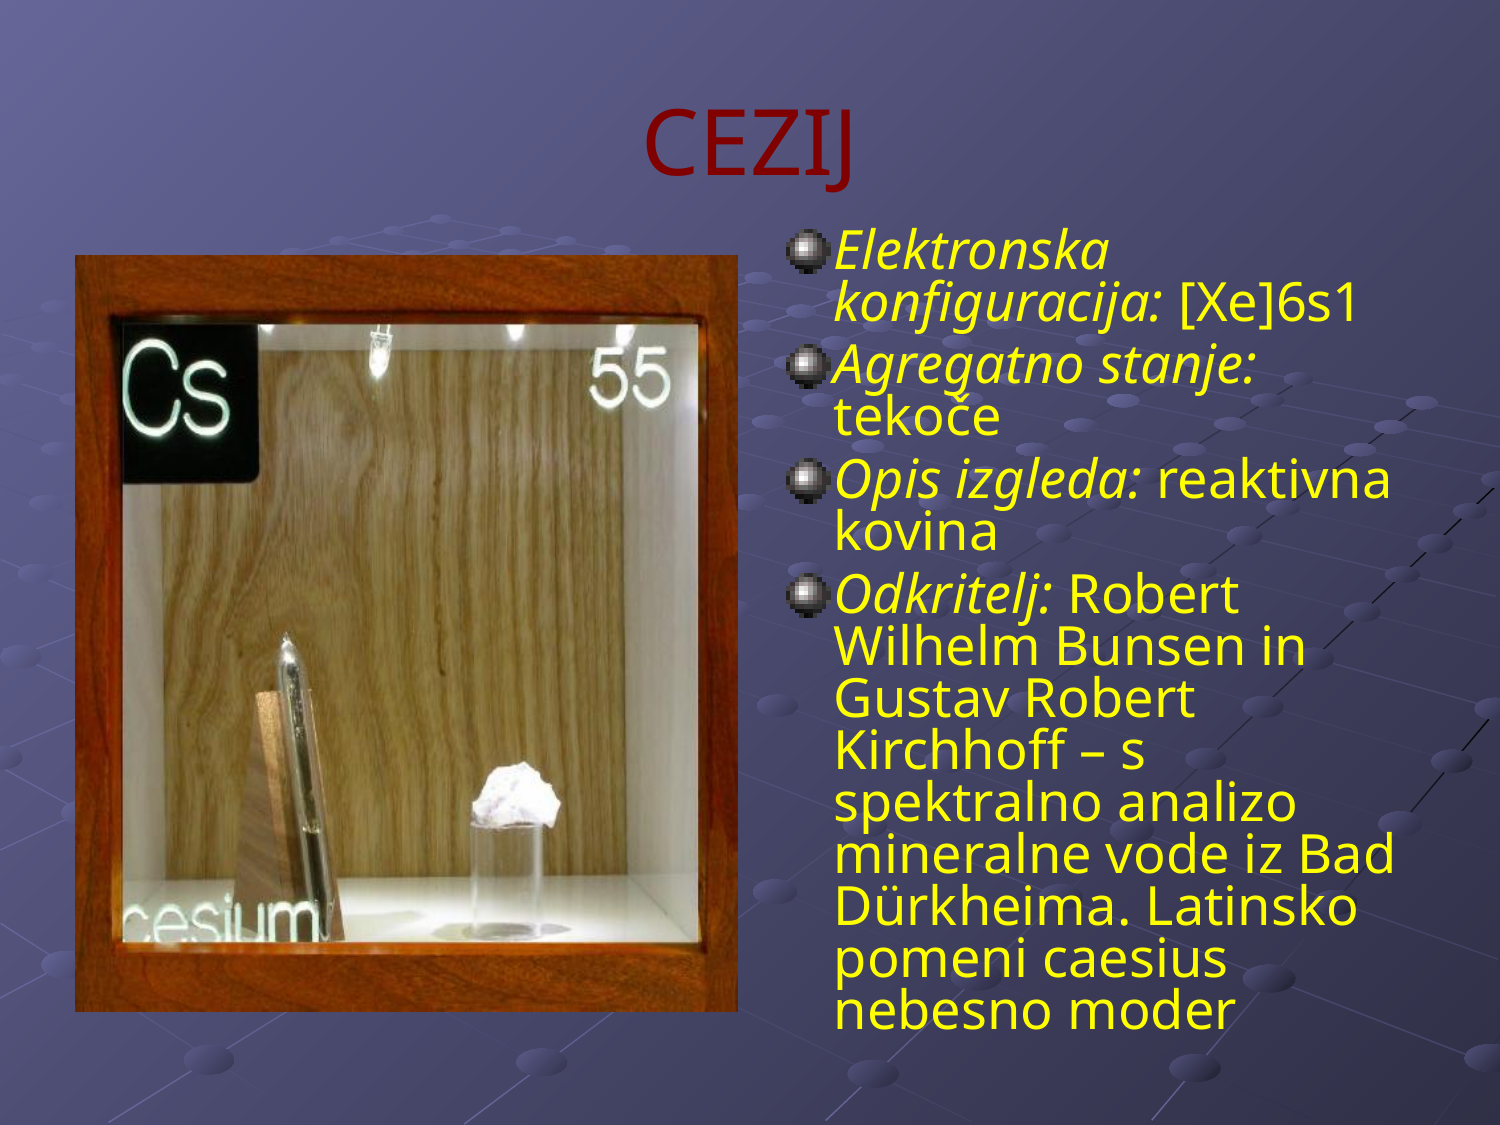

# CEZIJ
Elektronska konfiguracija: [Xe]6s1
Agregatno stanje: tekoče
Opis izgleda: reaktivna kovina
Odkritelj: Robert Wilhelm Bunsen in Gustav Robert Kirchhoff – s spektralno analizo mineralne vode iz Bad Dürkheima. Latinsko pomeni caesius nebesno moder